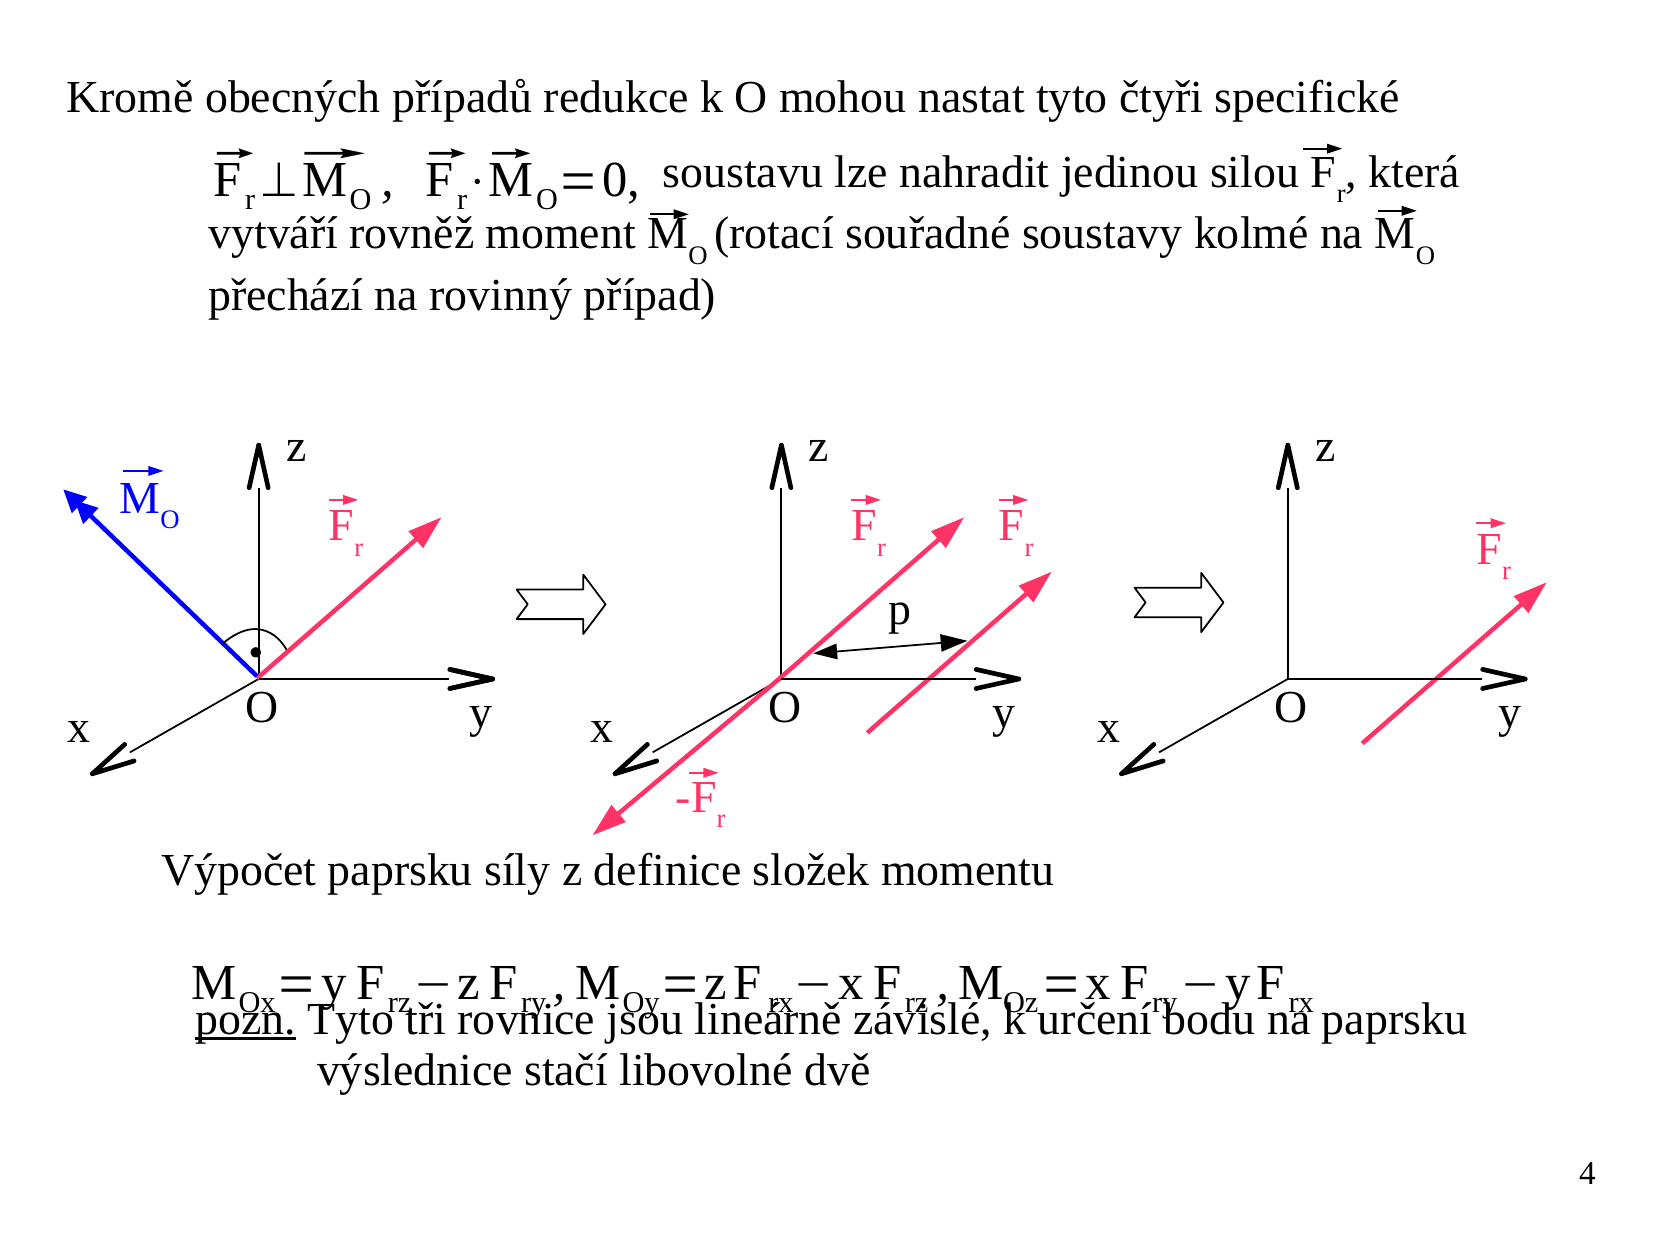

# Kromě obecných případů redukce k O mohou nastat tyto čtyři specifické
 						 soustavu lze nahradit jedinou silou Fr, která vytváří rovněž moment MO (rotací souřadné soustavy kolmé na MO přechází na rovinný případ)
Výpočet paprsku síly z definice složek momentu
 pozn. Tyto tři rovnice jsou lineárně závislé, k určení bodu na paprsku výslednice stačí libovolné dvě
z
z
z
MO
Fr
Fr
Fr
Fr
p
O
O
O
y
y
y
x
x
x
-Fr
4